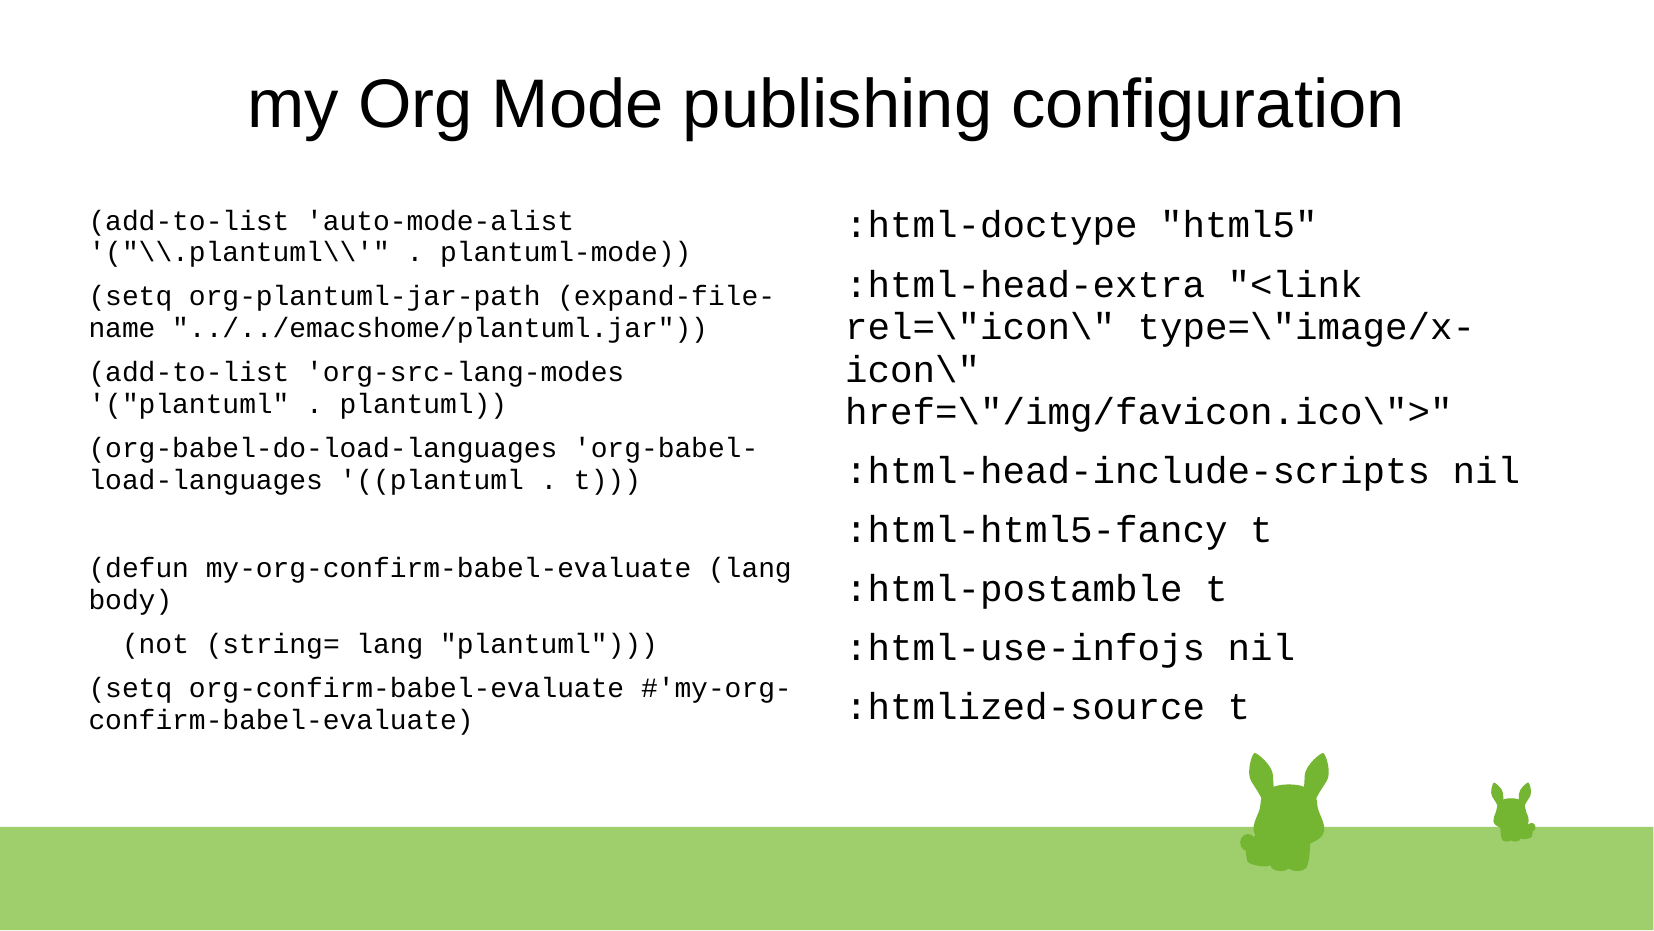

# my Org Mode publishing configuration
(add-to-list 'auto-mode-alist '("\\.plantuml\\'" . plantuml-mode))
(setq org-plantuml-jar-path (expand-file-name "../../emacshome/plantuml.jar"))
(add-to-list 'org-src-lang-modes '("plantuml" . plantuml))
(org-babel-do-load-languages 'org-babel-load-languages '((plantuml . t)))
(defun my-org-confirm-babel-evaluate (lang body)
 (not (string= lang "plantuml")))
(setq org-confirm-babel-evaluate #'my-org-confirm-babel-evaluate)
:html-doctype "html5"
:html-head-extra "<link rel=\"icon\" type=\"image/x-icon\" href=\"/img/favicon.ico\">"
:html-head-include-scripts nil
:html-html5-fancy t
:html-postamble t
:html-use-infojs nil
:htmlized-source t